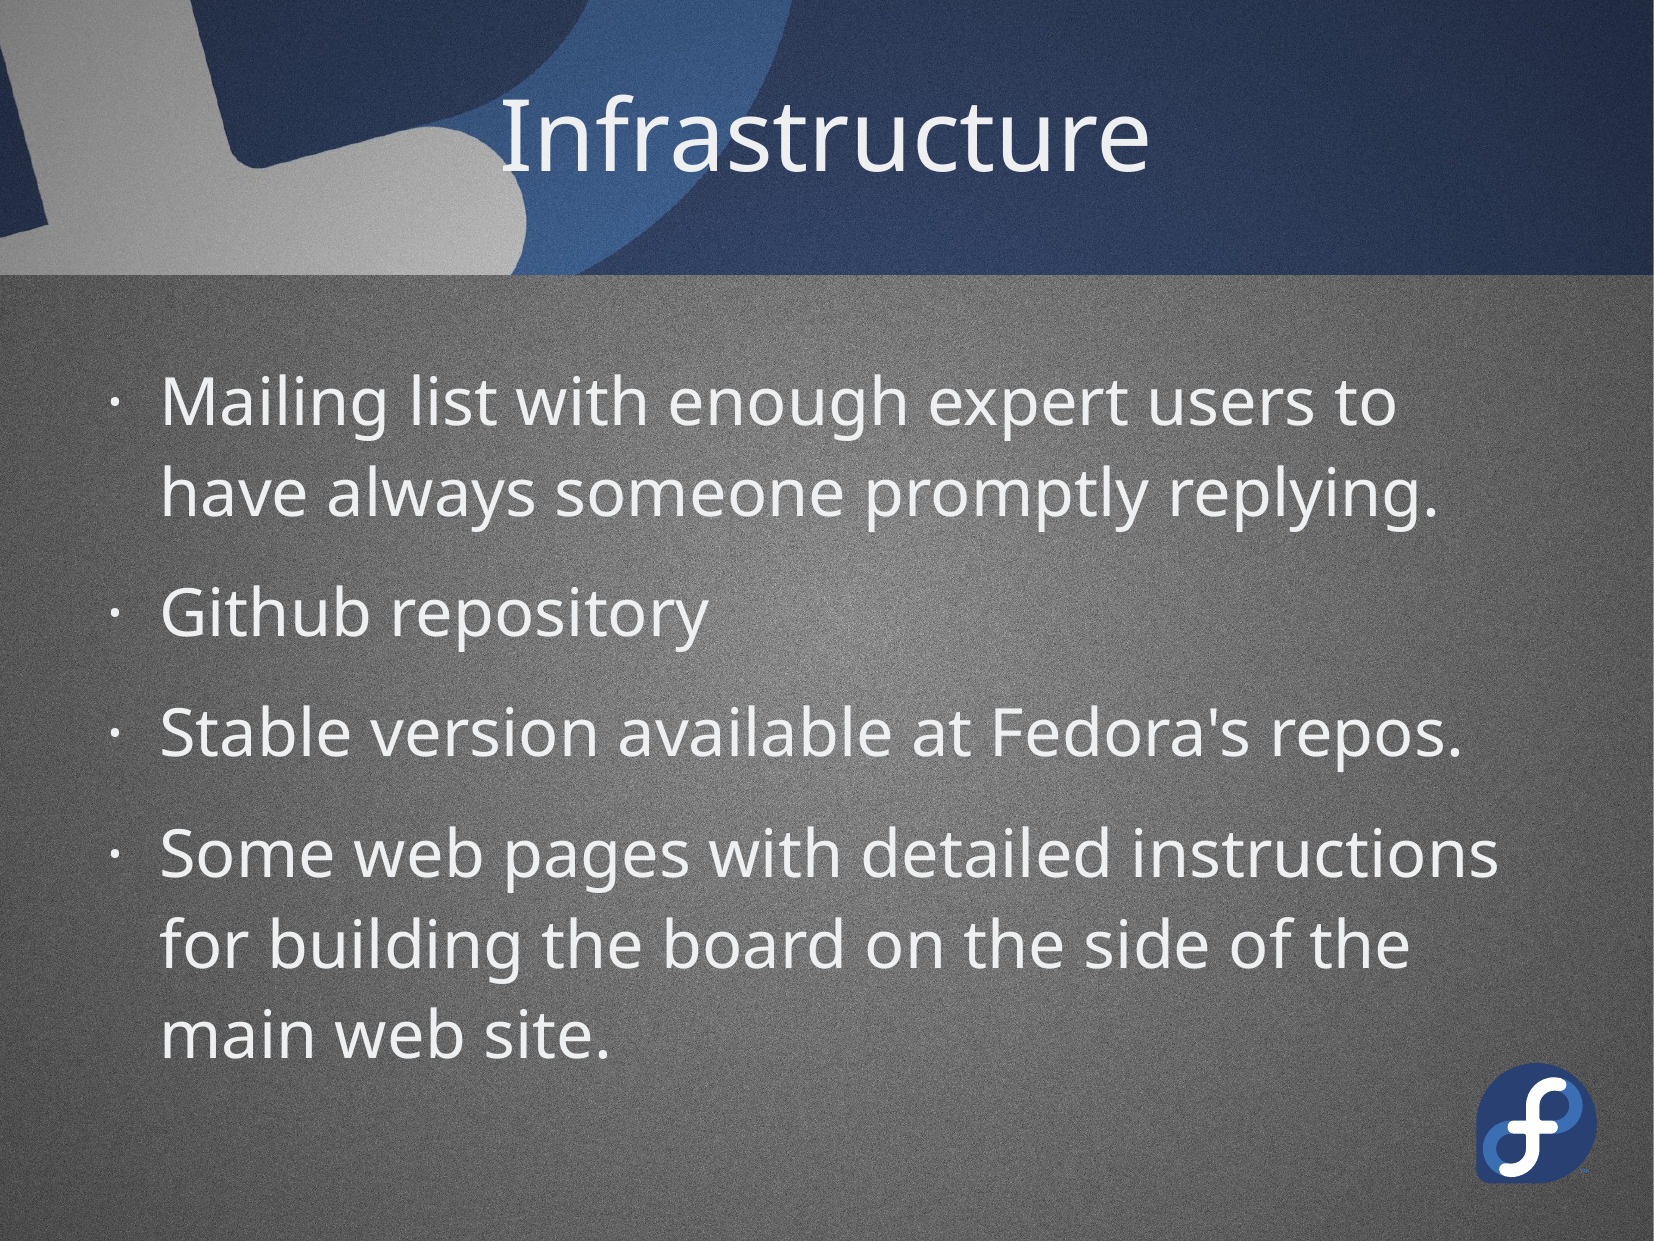

# Infrastructure
Mailing list with enough expert users to have always someone promptly replying.
Github repository
Stable version available at Fedora's repos.
Some web pages with detailed instructions for building the board on the side of the main web site.